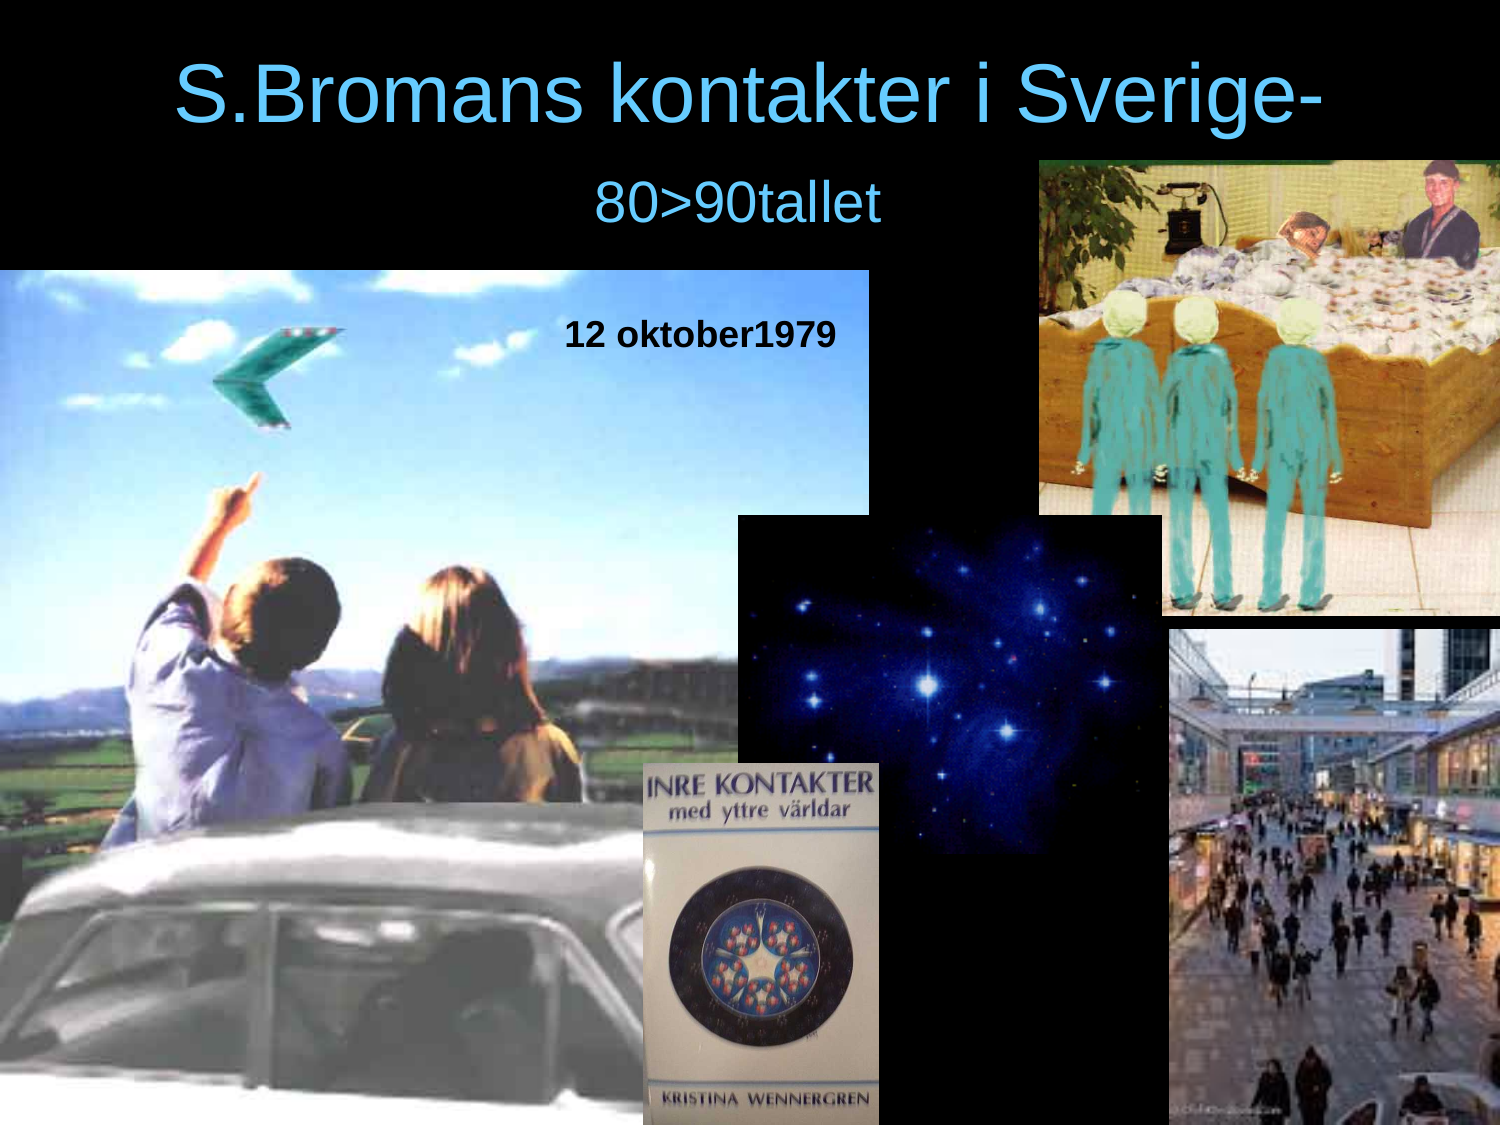

# S.Bromans kontakter i Sverige- 80>90tallet
12 oktober1979